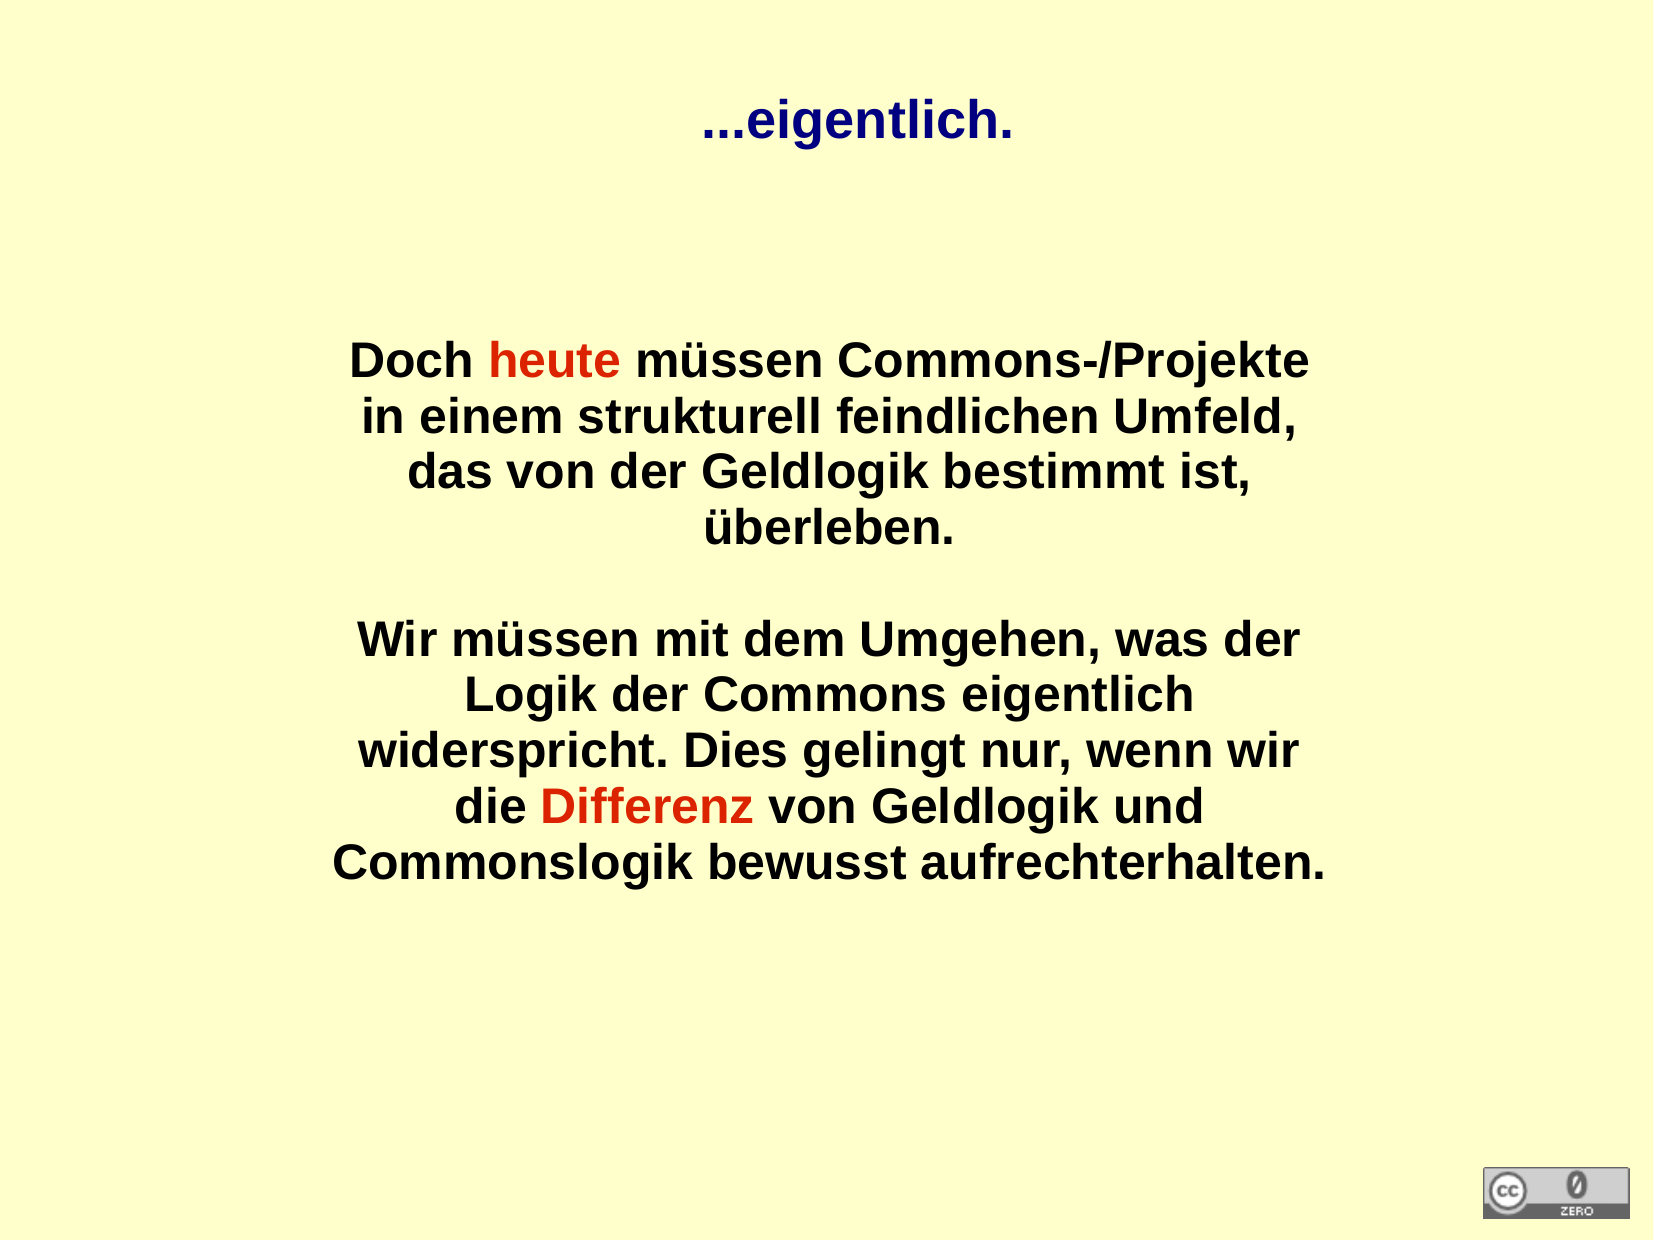

# ...eigentlich.
Doch heute müssen Commons-/Projekte in einem strukturell feindlichen Umfeld, das von der Geldlogik bestimmt ist, überleben.
Wir müssen mit dem Umgehen, was der Logik der Commons eigentlich widerspricht. Dies gelingt nur, wenn wir die Differenz von Geldlogik und Commonslogik bewusst aufrechterhalten.